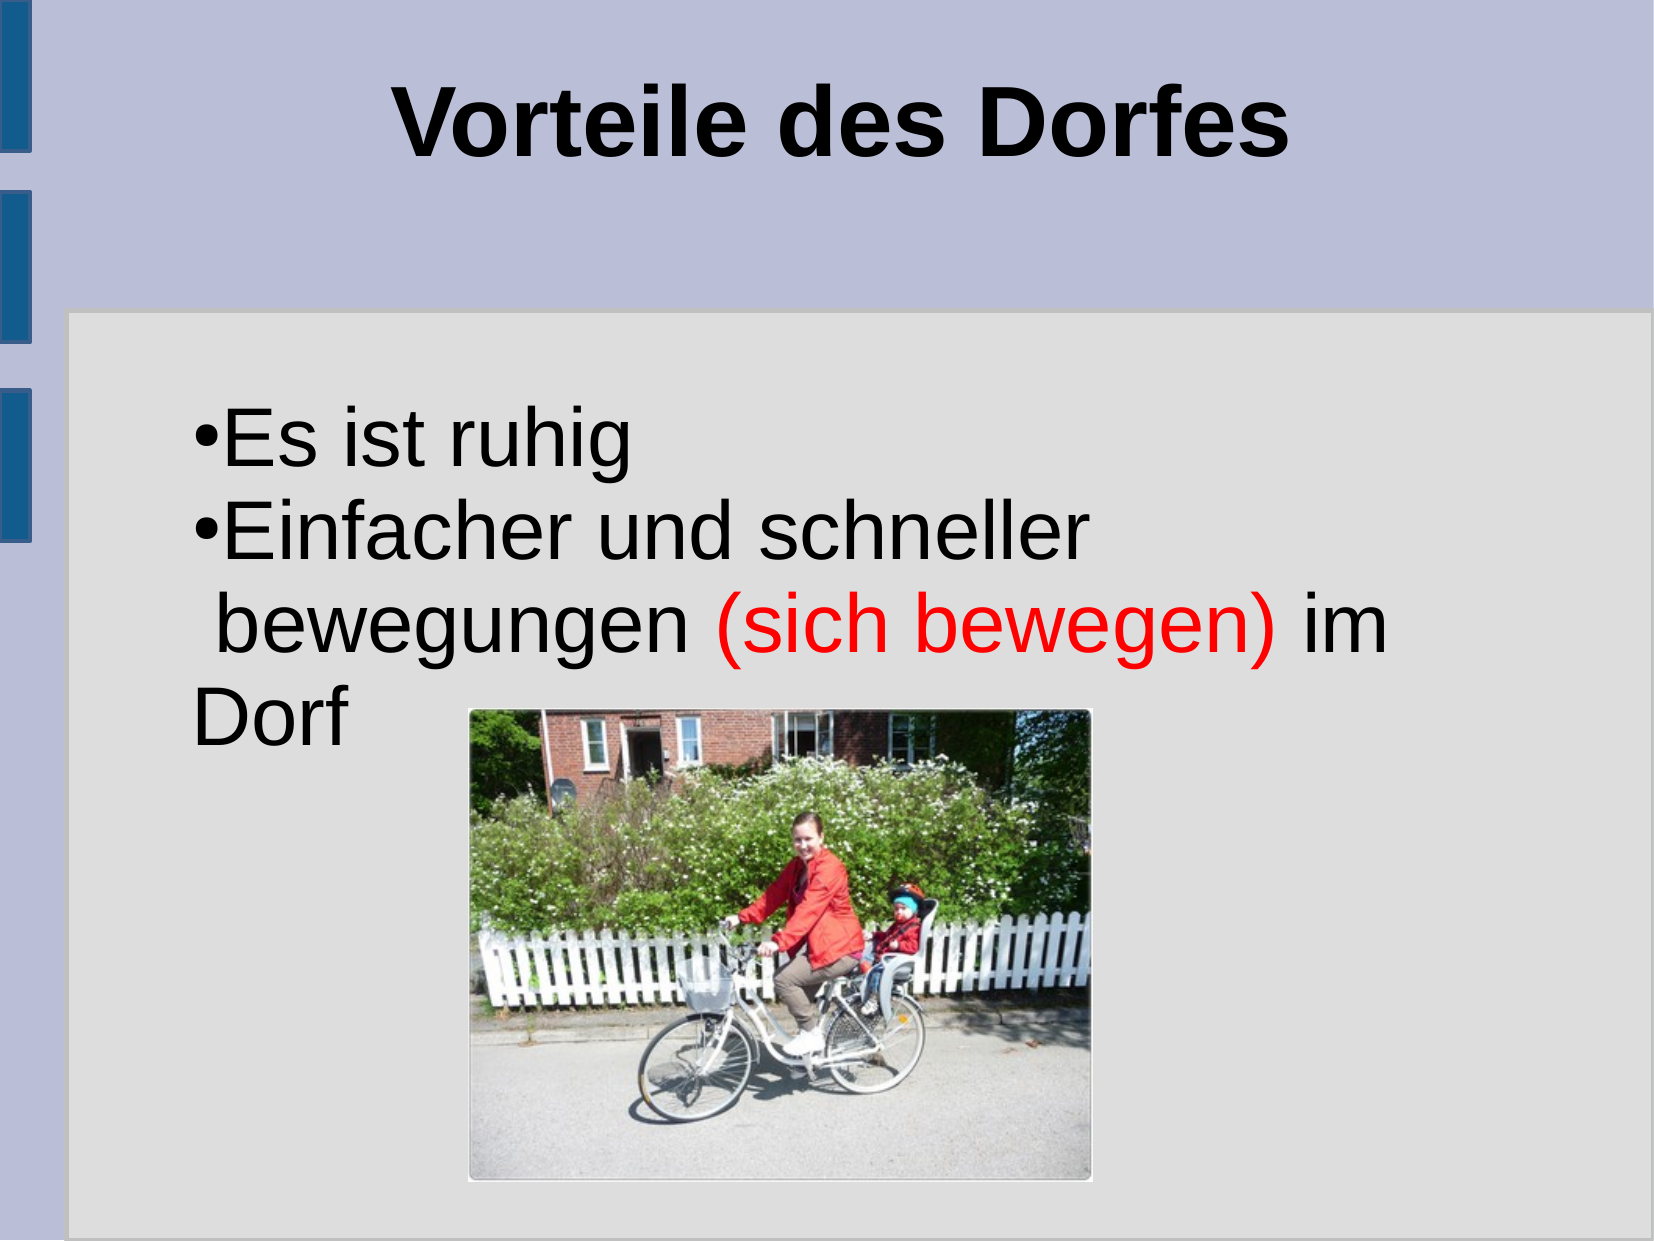

Vorteile des Dorfes
Es ist ruhig
Einfacher und schneller bewegungen (sich bewegen) im Dorf